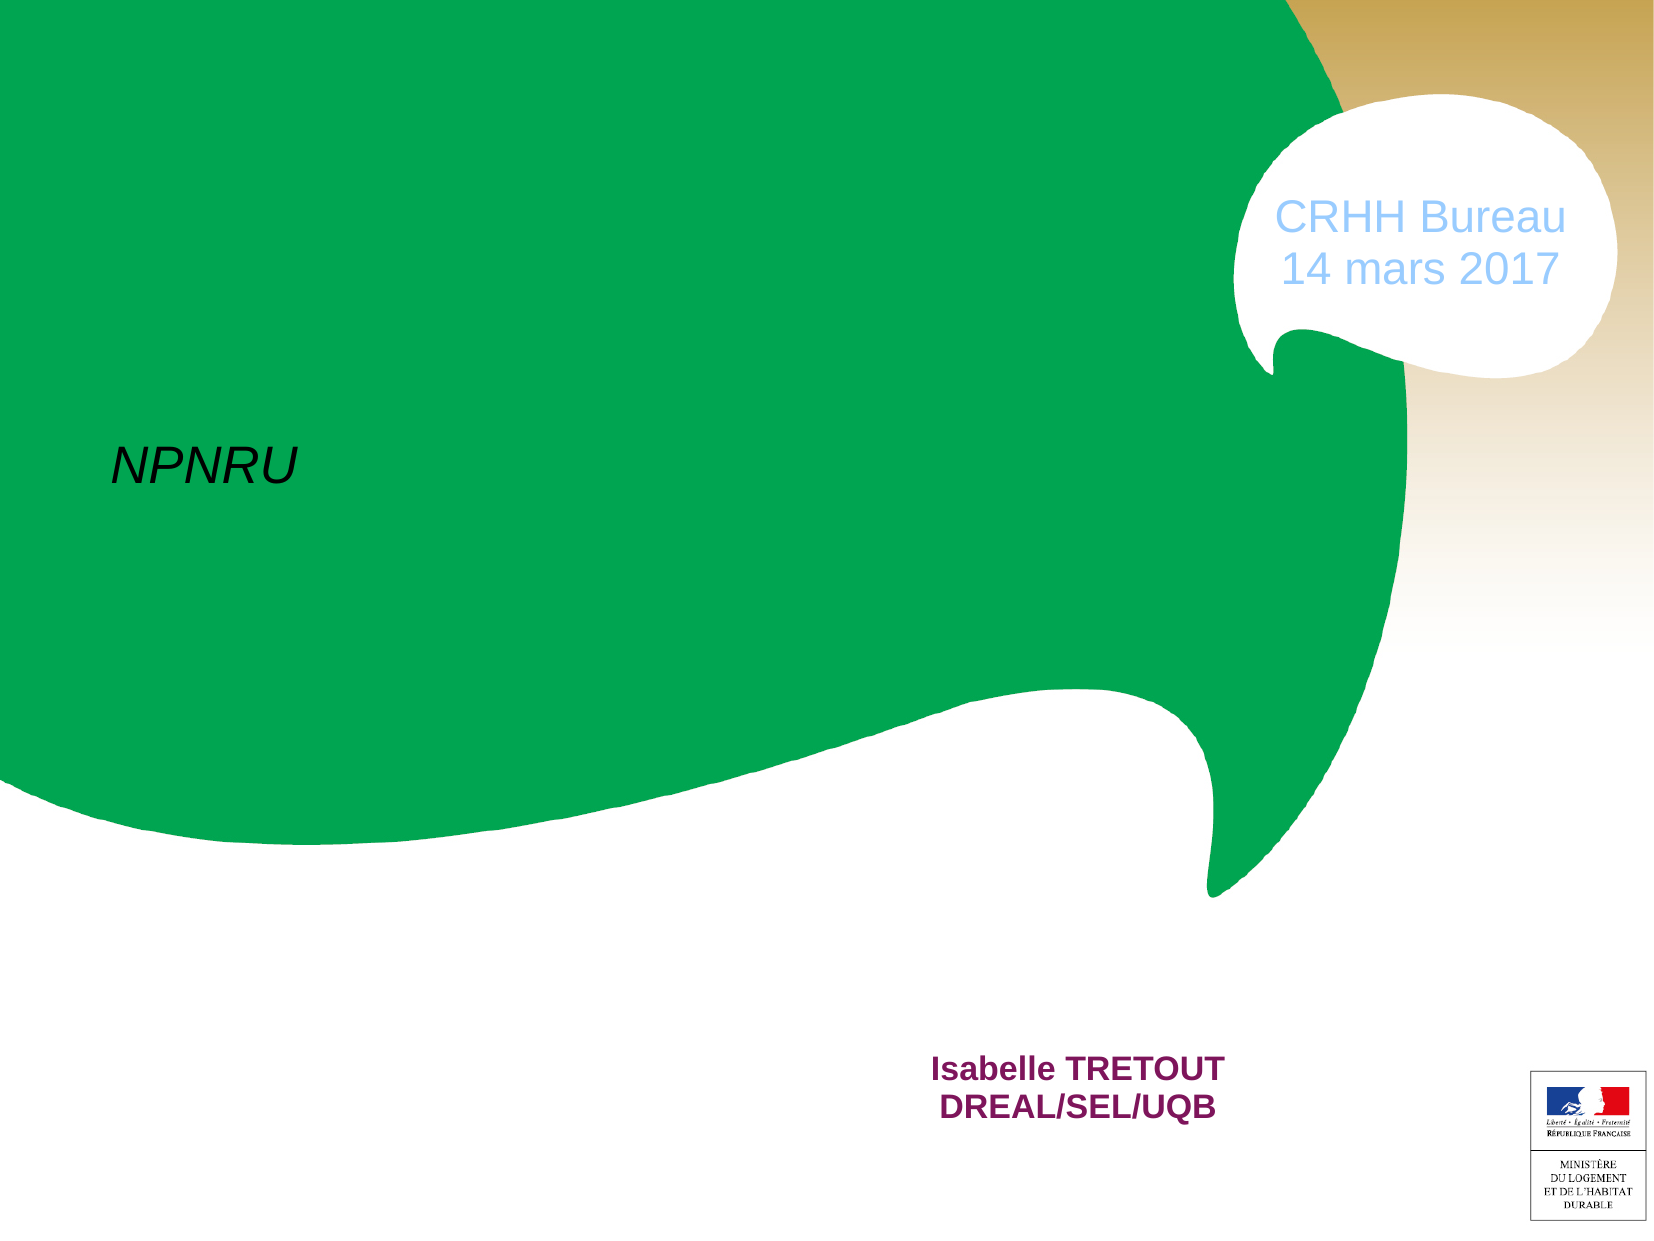

# CRHH Bureau
14 mars 2017
NPNRU
Isabelle TRETOUT
DREAL/SEL/UQB